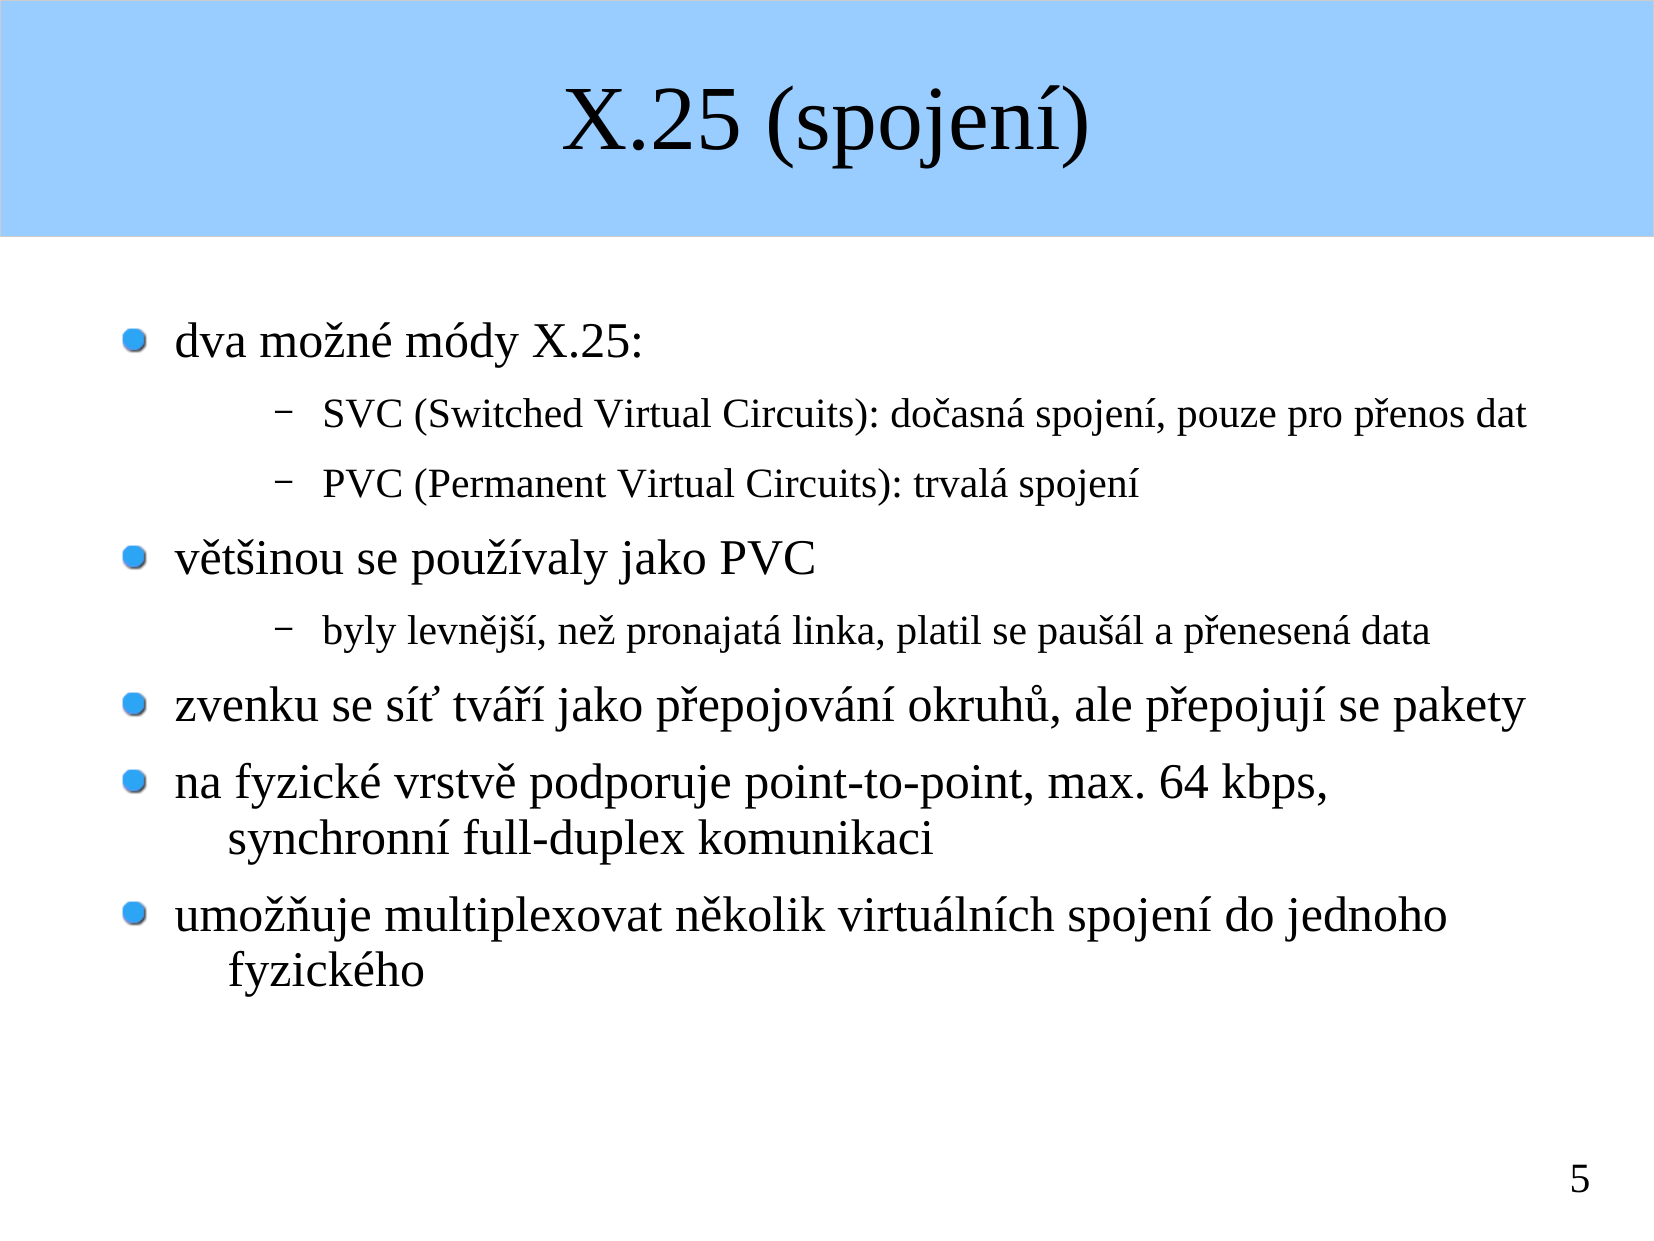

# X.25 (spojení)
dva možné módy X.25:
SVC (Switched Virtual Circuits): dočasná spojení, pouze pro přenos dat
PVC (Permanent Virtual Circuits): trvalá spojení
většinou se používaly jako PVC
byly levnější, než pronajatá linka, platil se paušál a přenesená data
zvenku se síť tváří jako přepojování okruhů, ale přepojují se pakety
na fyzické vrstvě podporuje point-to-point, max. 64 kbps, synchronní full-duplex komunikaci
umožňuje multiplexovat několik virtuálních spojení do jednoho fyzického